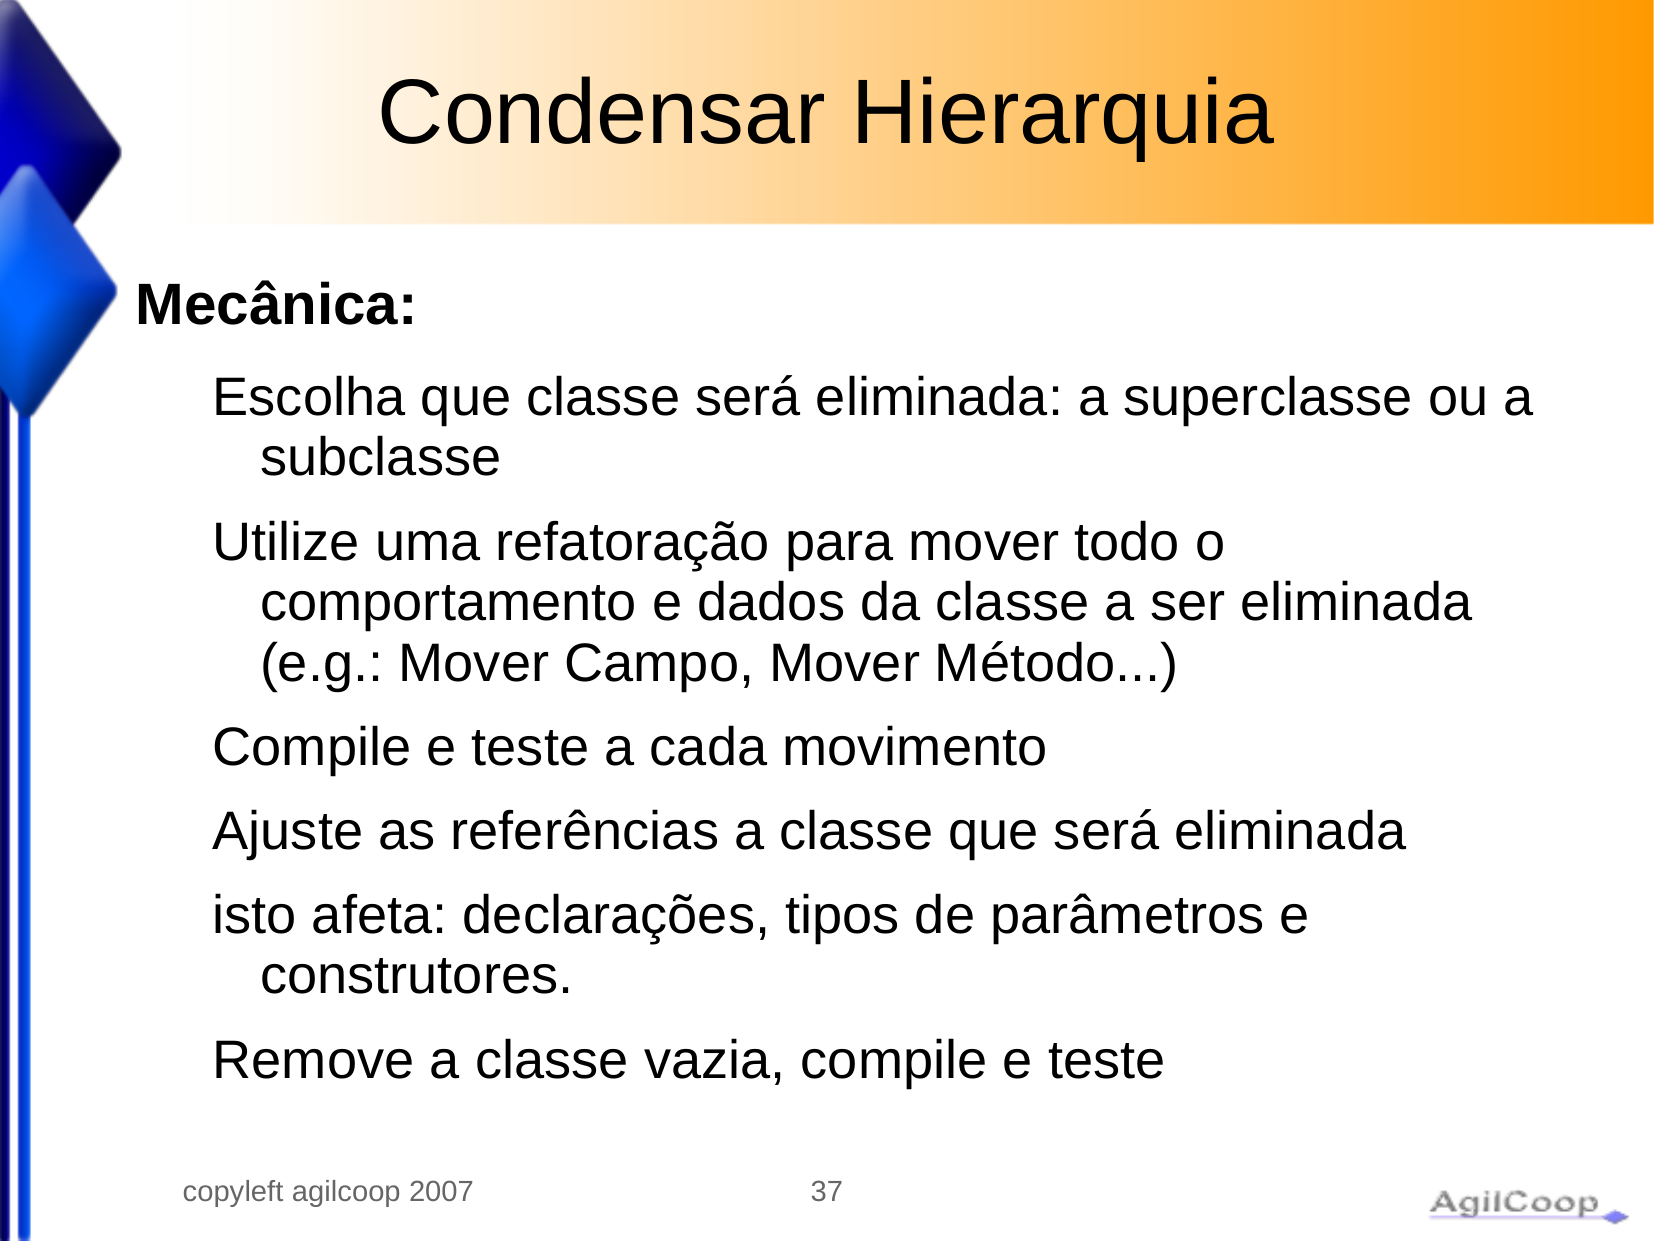

# Condensar Hierarquia
Mecânica:
Escolha que classe será eliminada: a superclasse ou a subclasse
Utilize uma refatoração para mover todo o comportamento e dados da classe a ser eliminada (e.g.: Mover Campo, Mover Método...)
Compile e teste a cada movimento
Ajuste as referências a classe que será eliminada
isto afeta: declarações, tipos de parâmetros e construtores.
Remove a classe vazia, compile e teste
copyleft agilcoop 2007
37